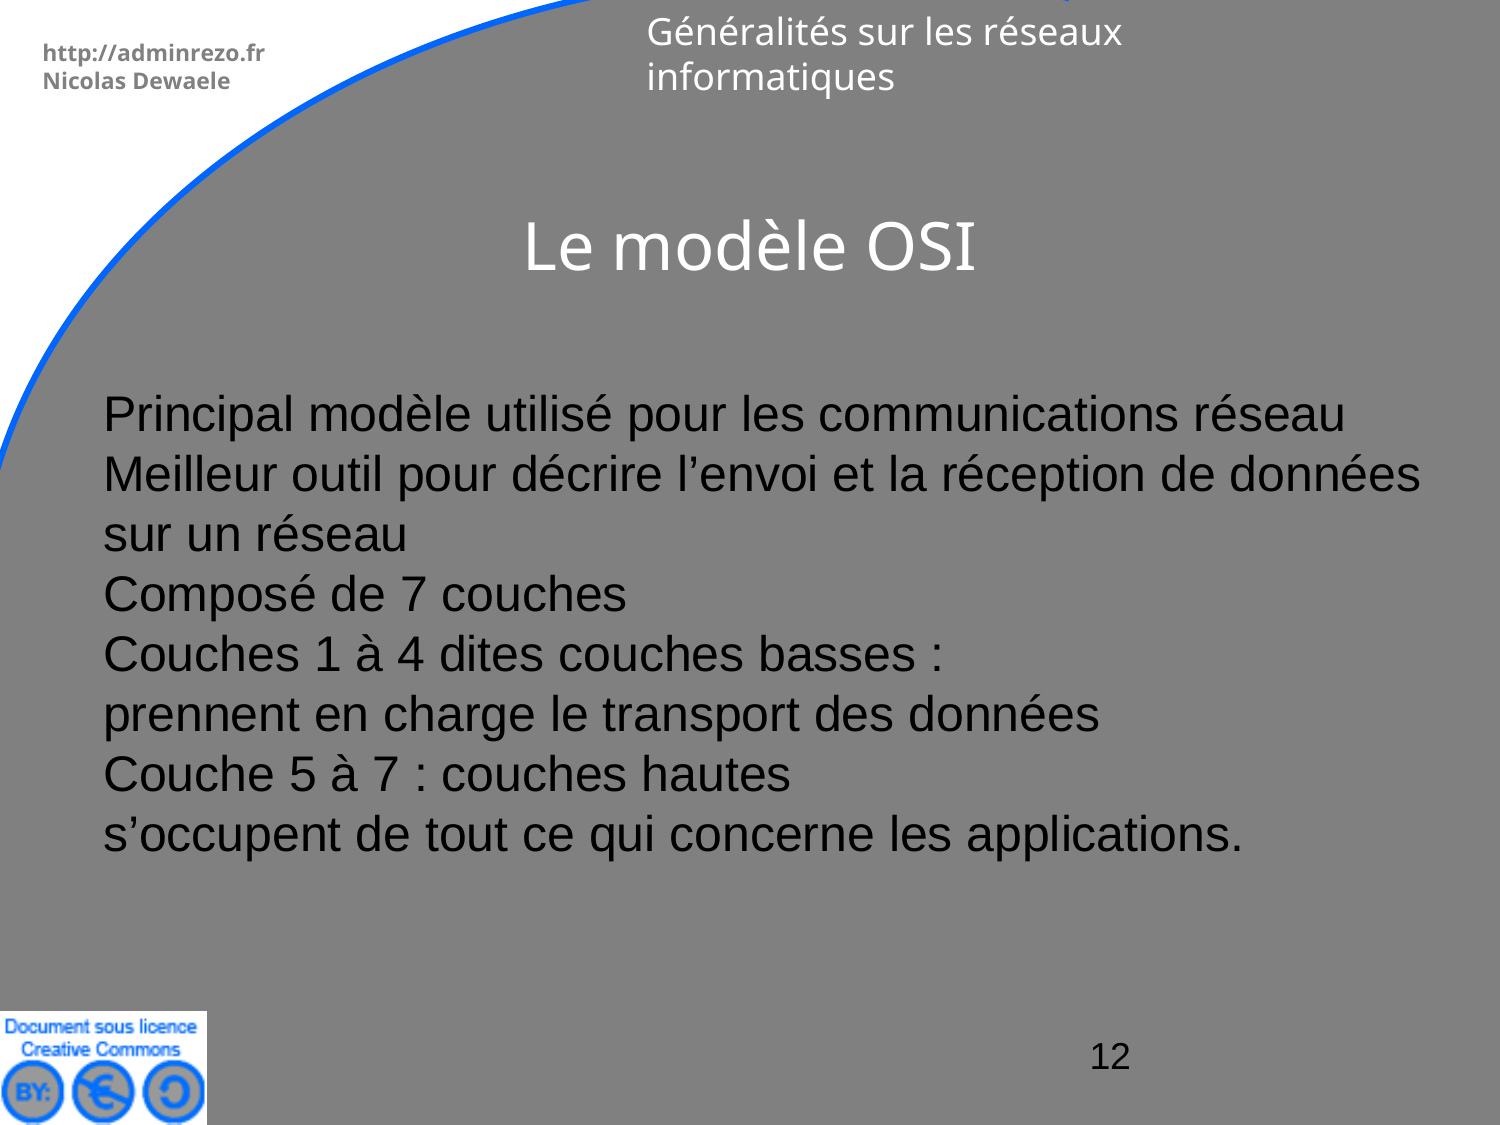

Le modèle OSI
Principal modèle utilisé pour les communications réseau
Meilleur outil pour décrire l’envoi et la réception de données sur un réseau
Composé de 7 couches
Couches 1 à 4 dites couches basses :
prennent en charge le transport des données
Couche 5 à 7 : couches hautes
s’occupent de tout ce qui concerne les applications.
12